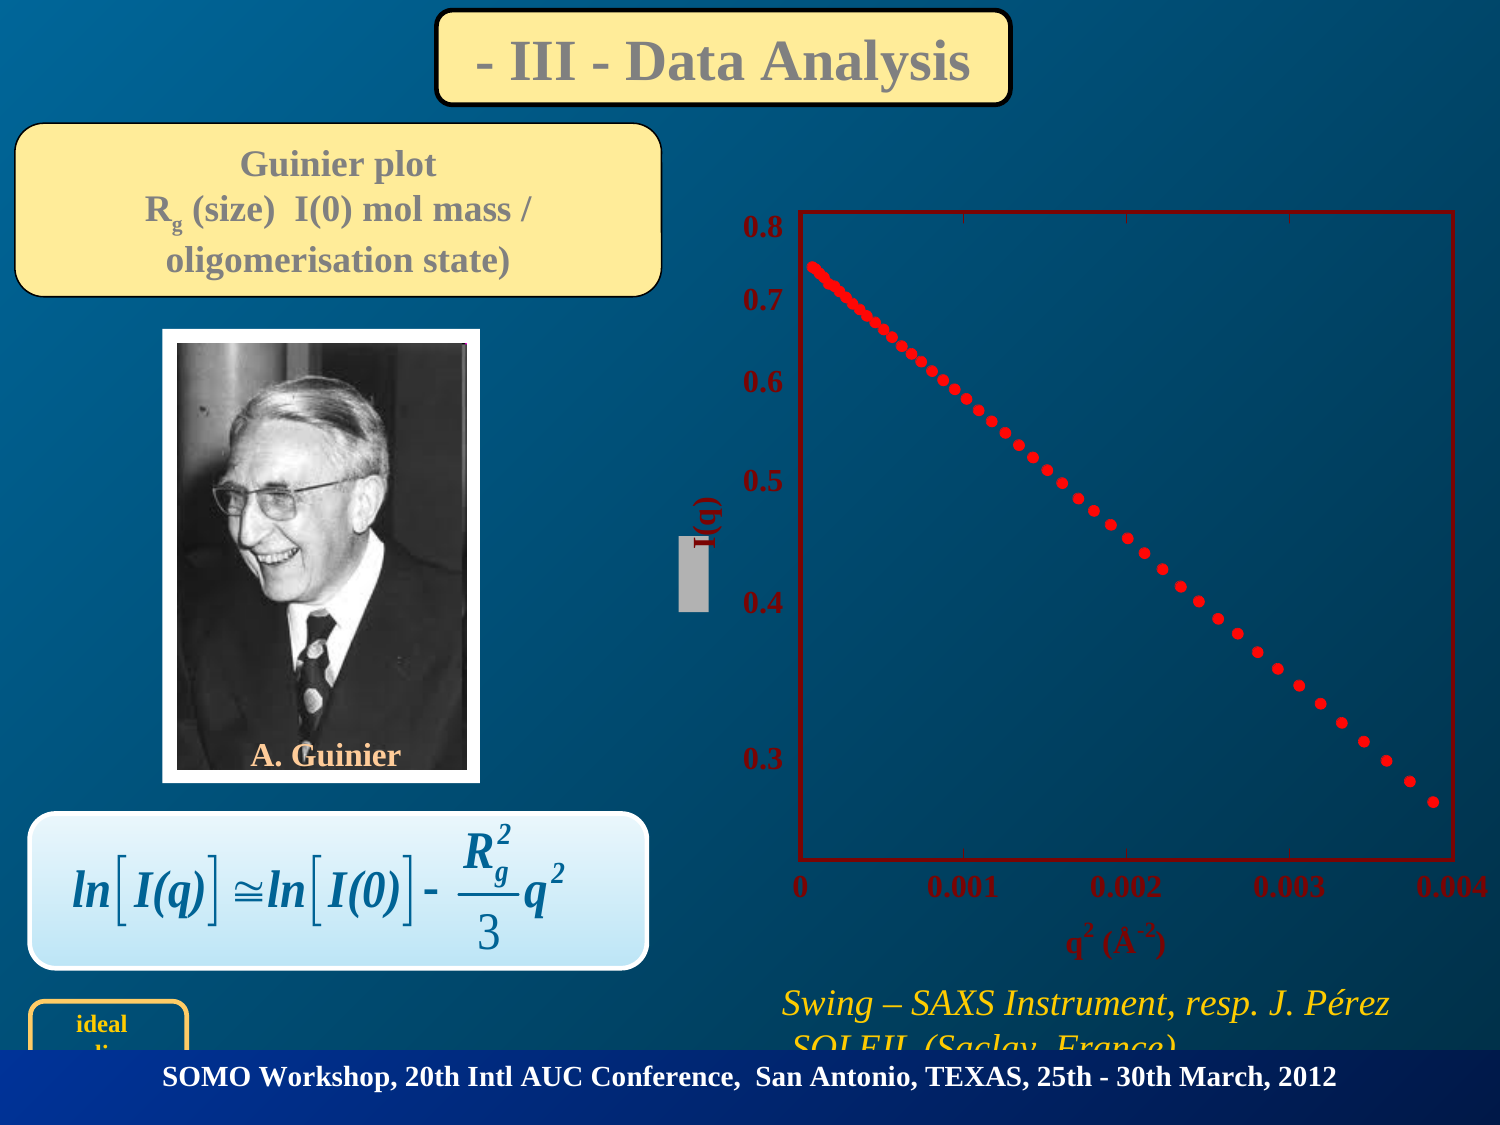

- III - Data Analysis
Guinier plot
Rg (size) I(0) mol mass / oligomerisation state)
A. Guinier
Swing – SAXS Instrument, resp. J. Pérez
 SOLEIL (Saclay, France)
ideal
monodisperse
SOMO Workshop, 20th Intl AUC Conference, San Antonio, TEXAS, 25th - 30th March, 2012